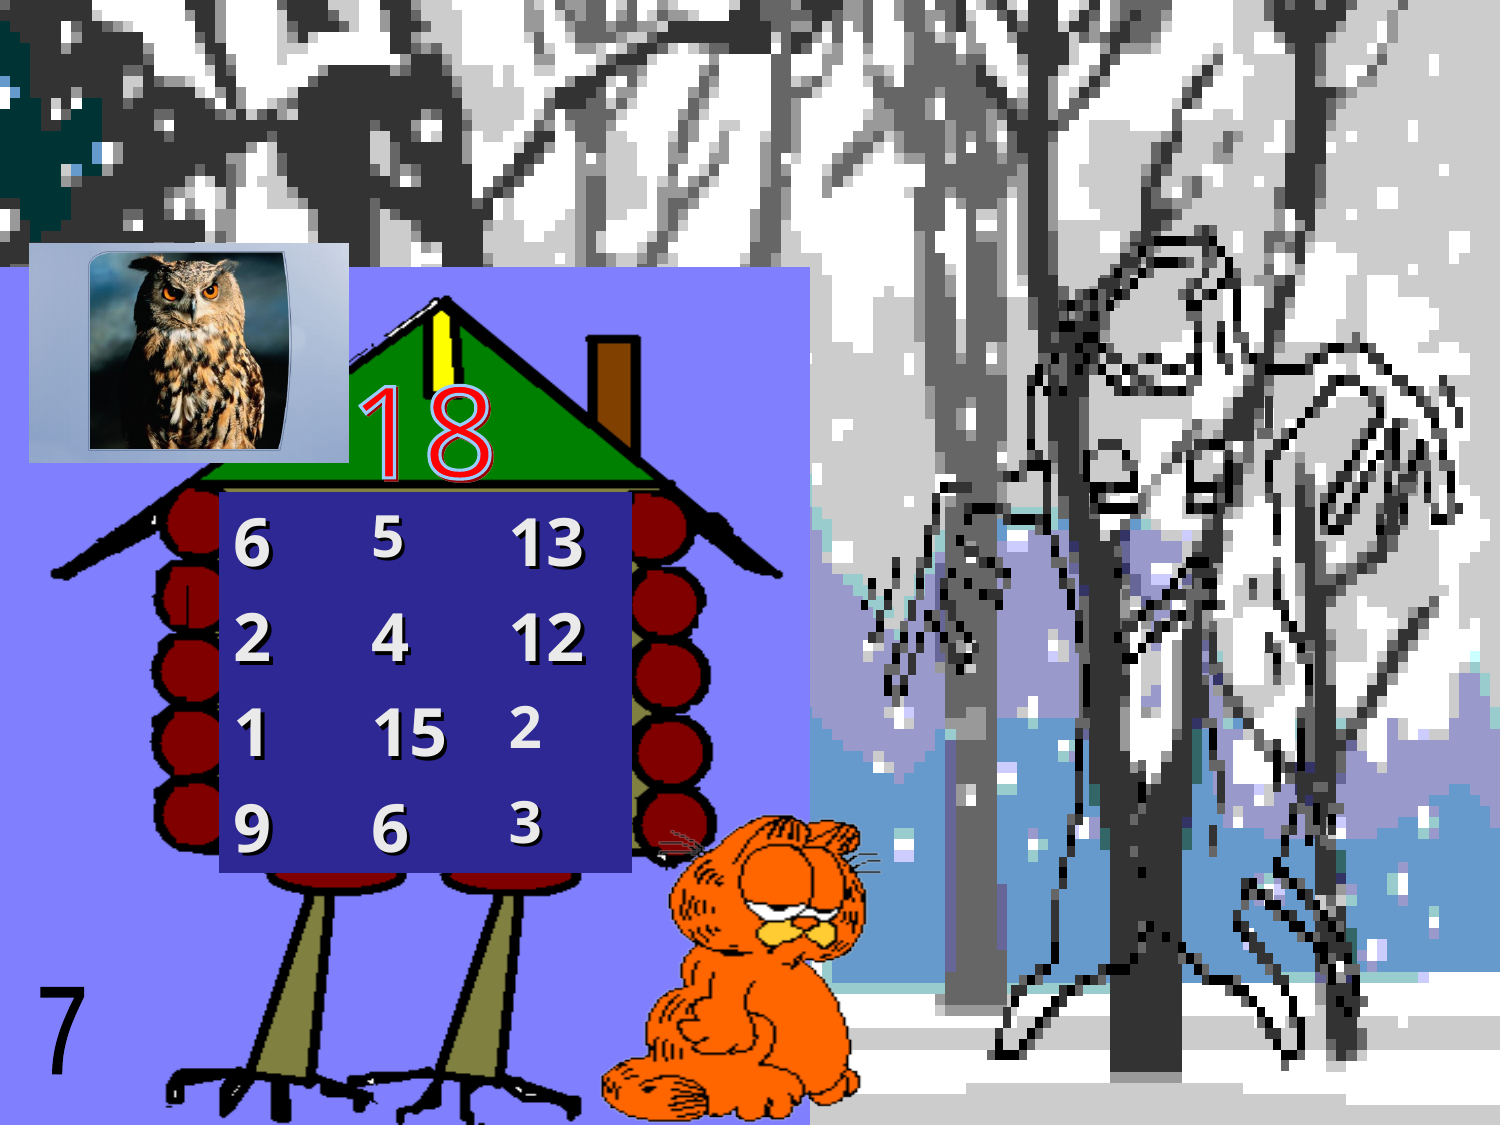

18
| 6 | 5 | 13 |
| --- | --- | --- |
| 2 | 4 | 12 |
| 1 | 15 | 2 |
| 9 | 6 | 3 |
7